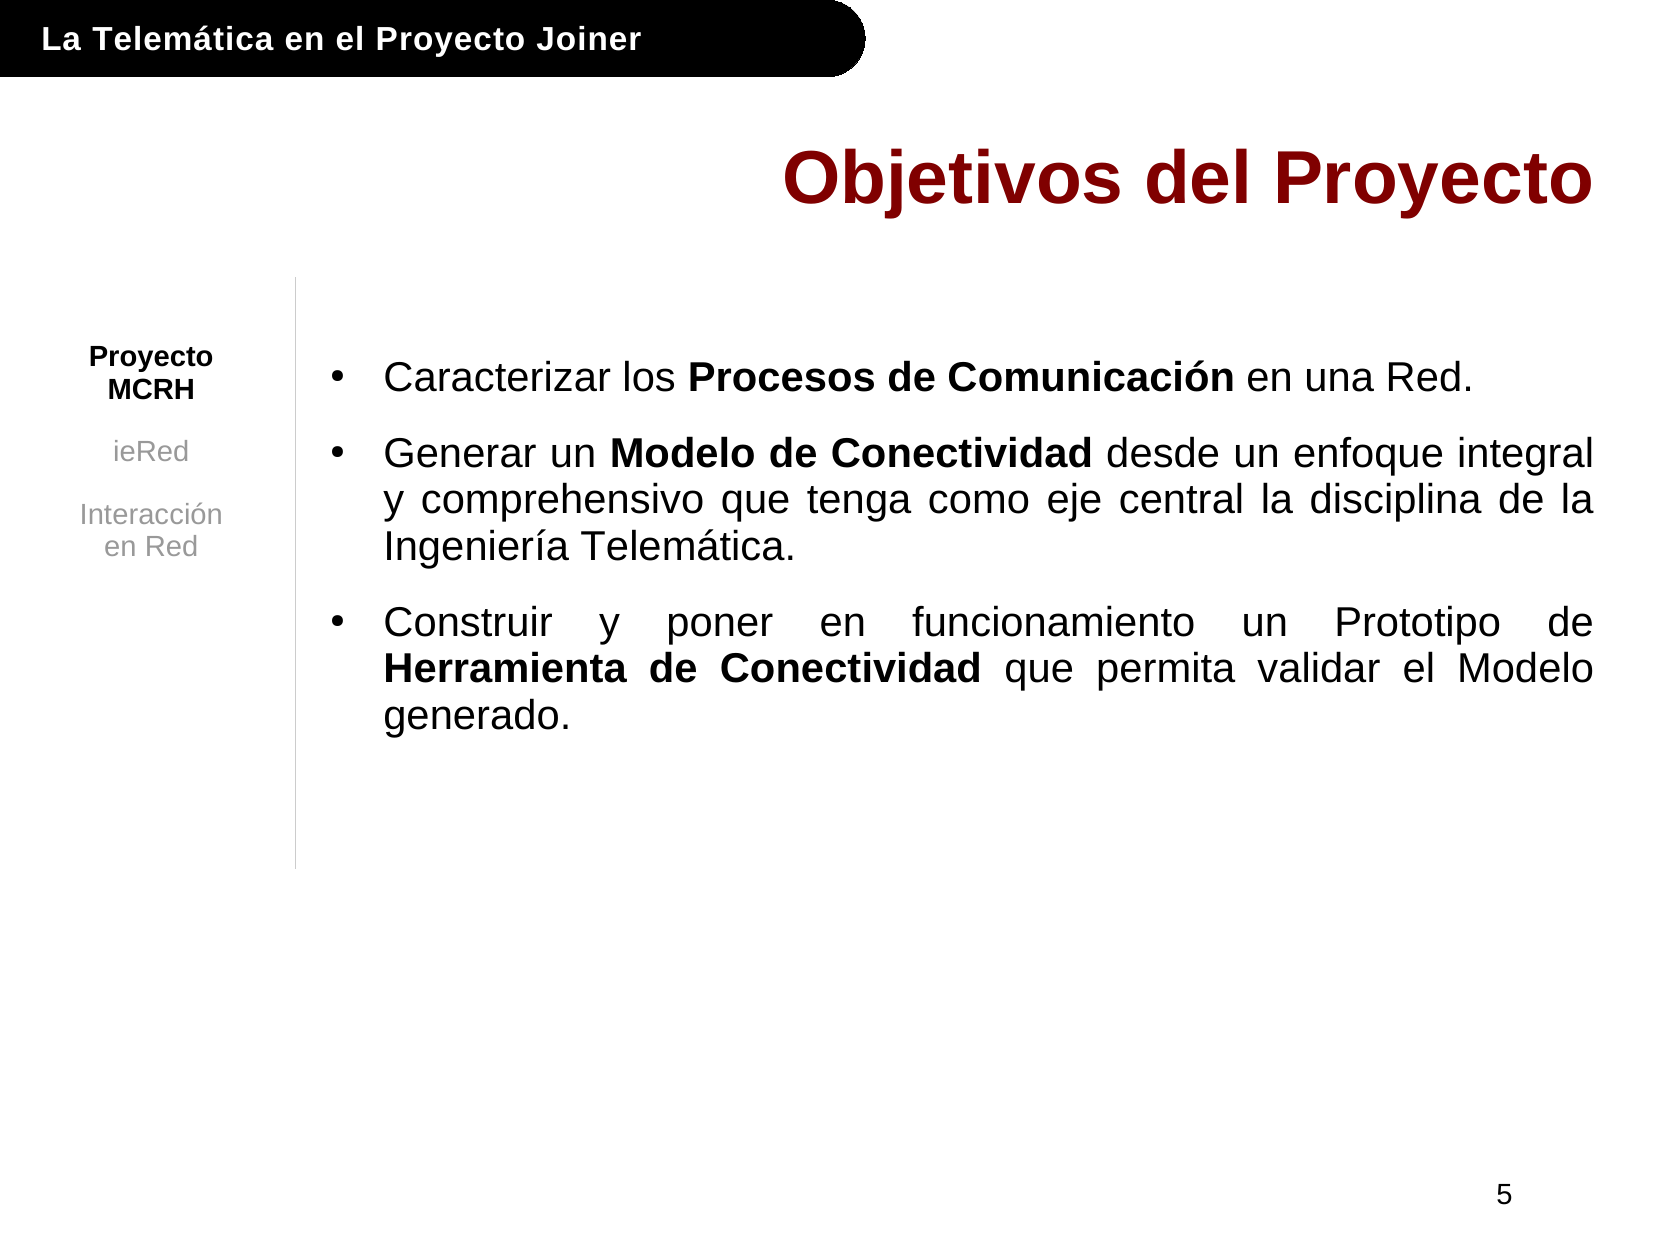

# Objetivos del Proyecto
Caracterizar los Procesos de Comunicación en una Red.
Generar un Modelo de Conectividad desde un enfoque integral y comprehensivo que tenga como eje central la disciplina de la Ingeniería Telemática.
Construir y poner en funcionamiento un Prototipo de Herramienta de Conectividad que permita validar el Modelo generado.
Proyecto
MCRH
ieRed
Interacción
en Red